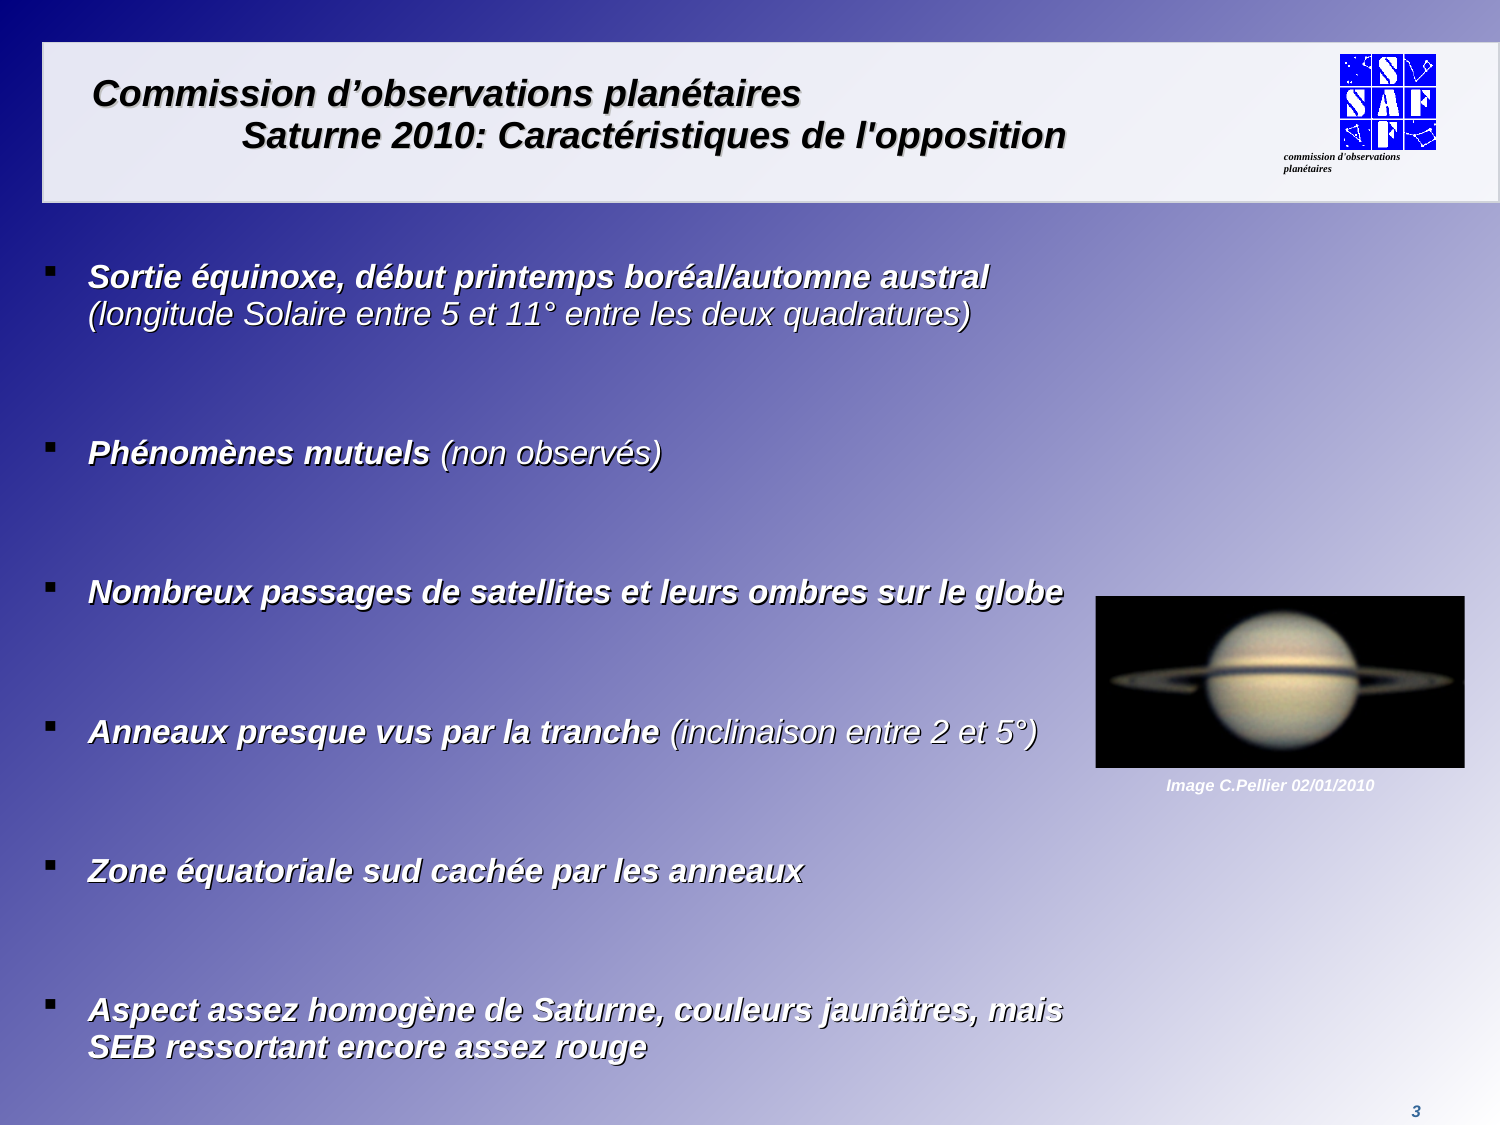

Commission d’observations planétaires
	Saturne 2010: Caractéristiques de l'opposition
Sortie équinoxe, début printemps boréal/automne austral
(longitude Solaire entre 5 et 11° entre les deux quadratures)
Phénomènes mutuels (non observés)
Nombreux passages de satellites et leurs ombres sur le globe
Anneaux presque vus par la tranche (inclinaison entre 2 et 5°)
Zone équatoriale sud cachée par les anneaux
Aspect assez homogène de Saturne, couleurs jaunâtres, mais SEB ressortant encore assez rouge
Image C.Pellier 02/01/2010
3